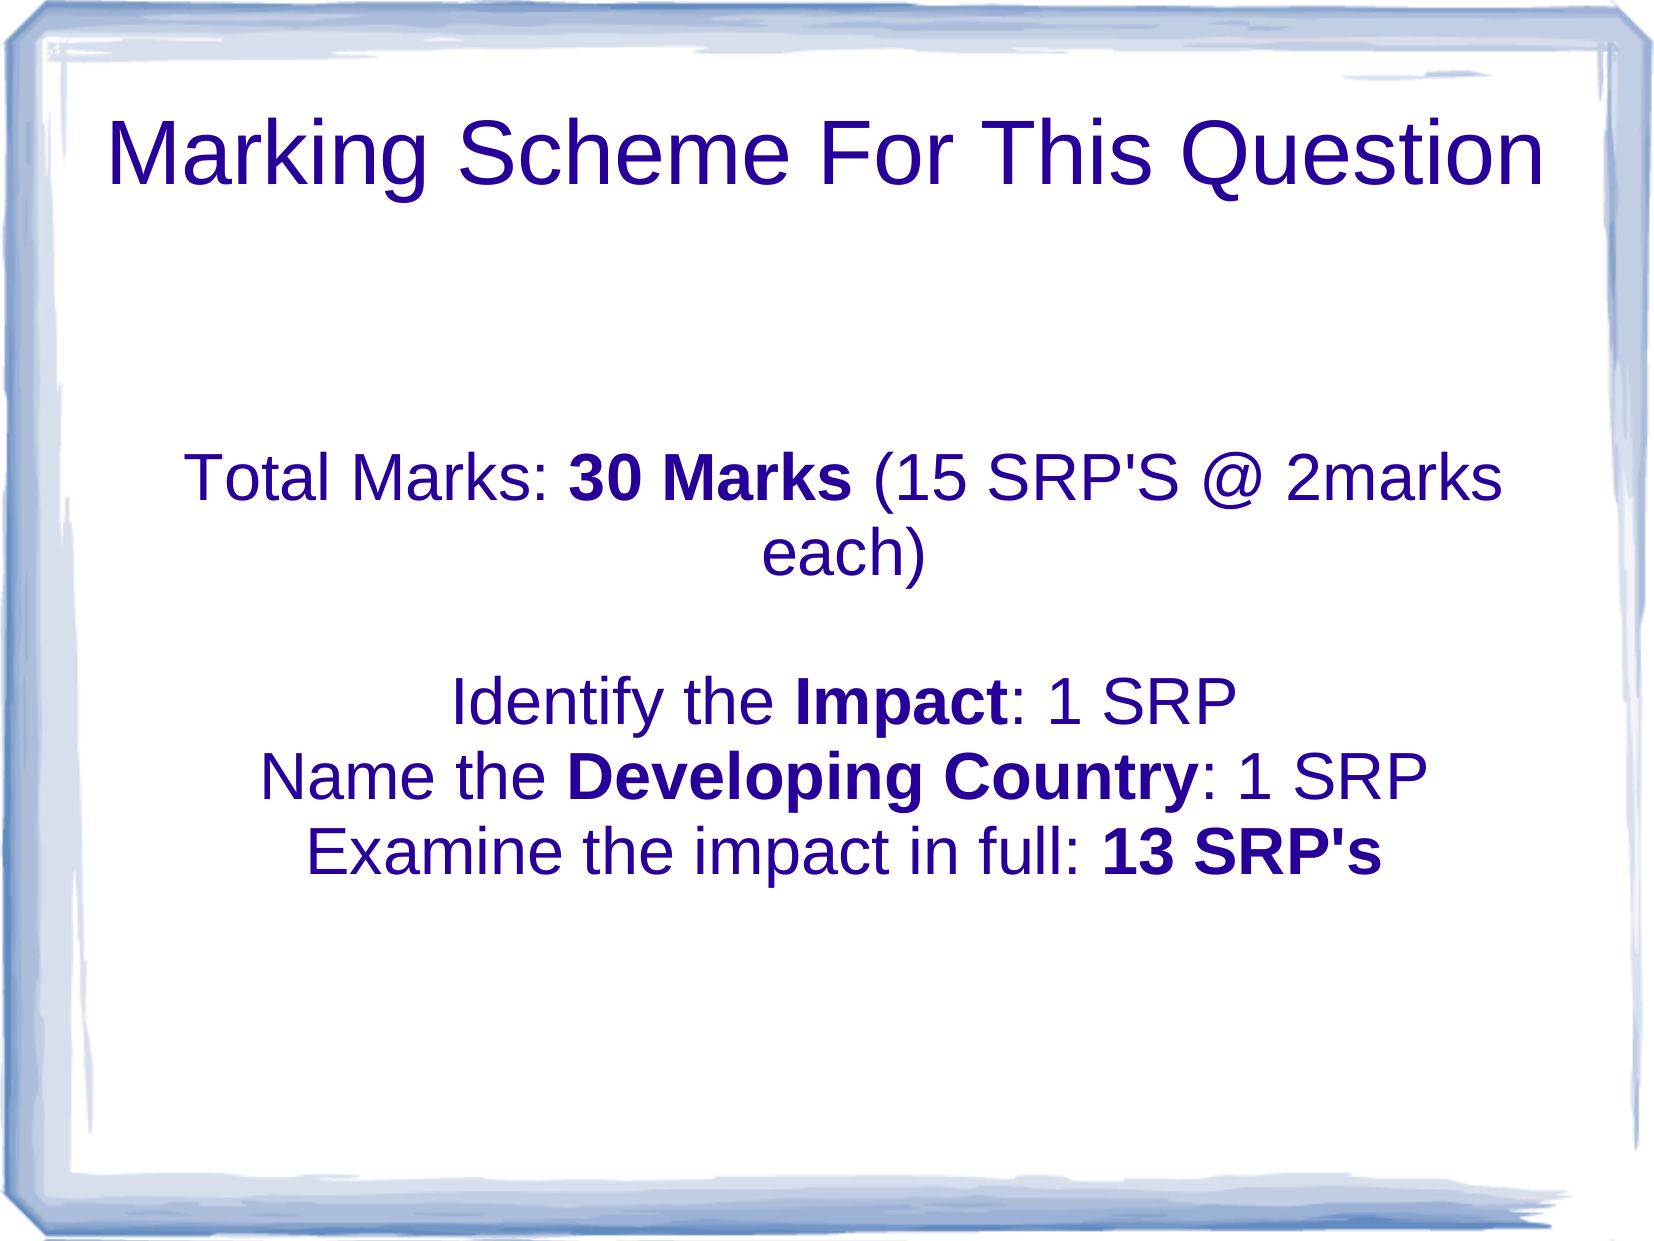

# Marking Scheme For This Question
Total Marks: 30 Marks (15 SRP'S @ 2marks each)
Identify the Impact: 1 SRP
Name the Developing Country: 1 SRP
Examine the impact in full: 13 SRP's